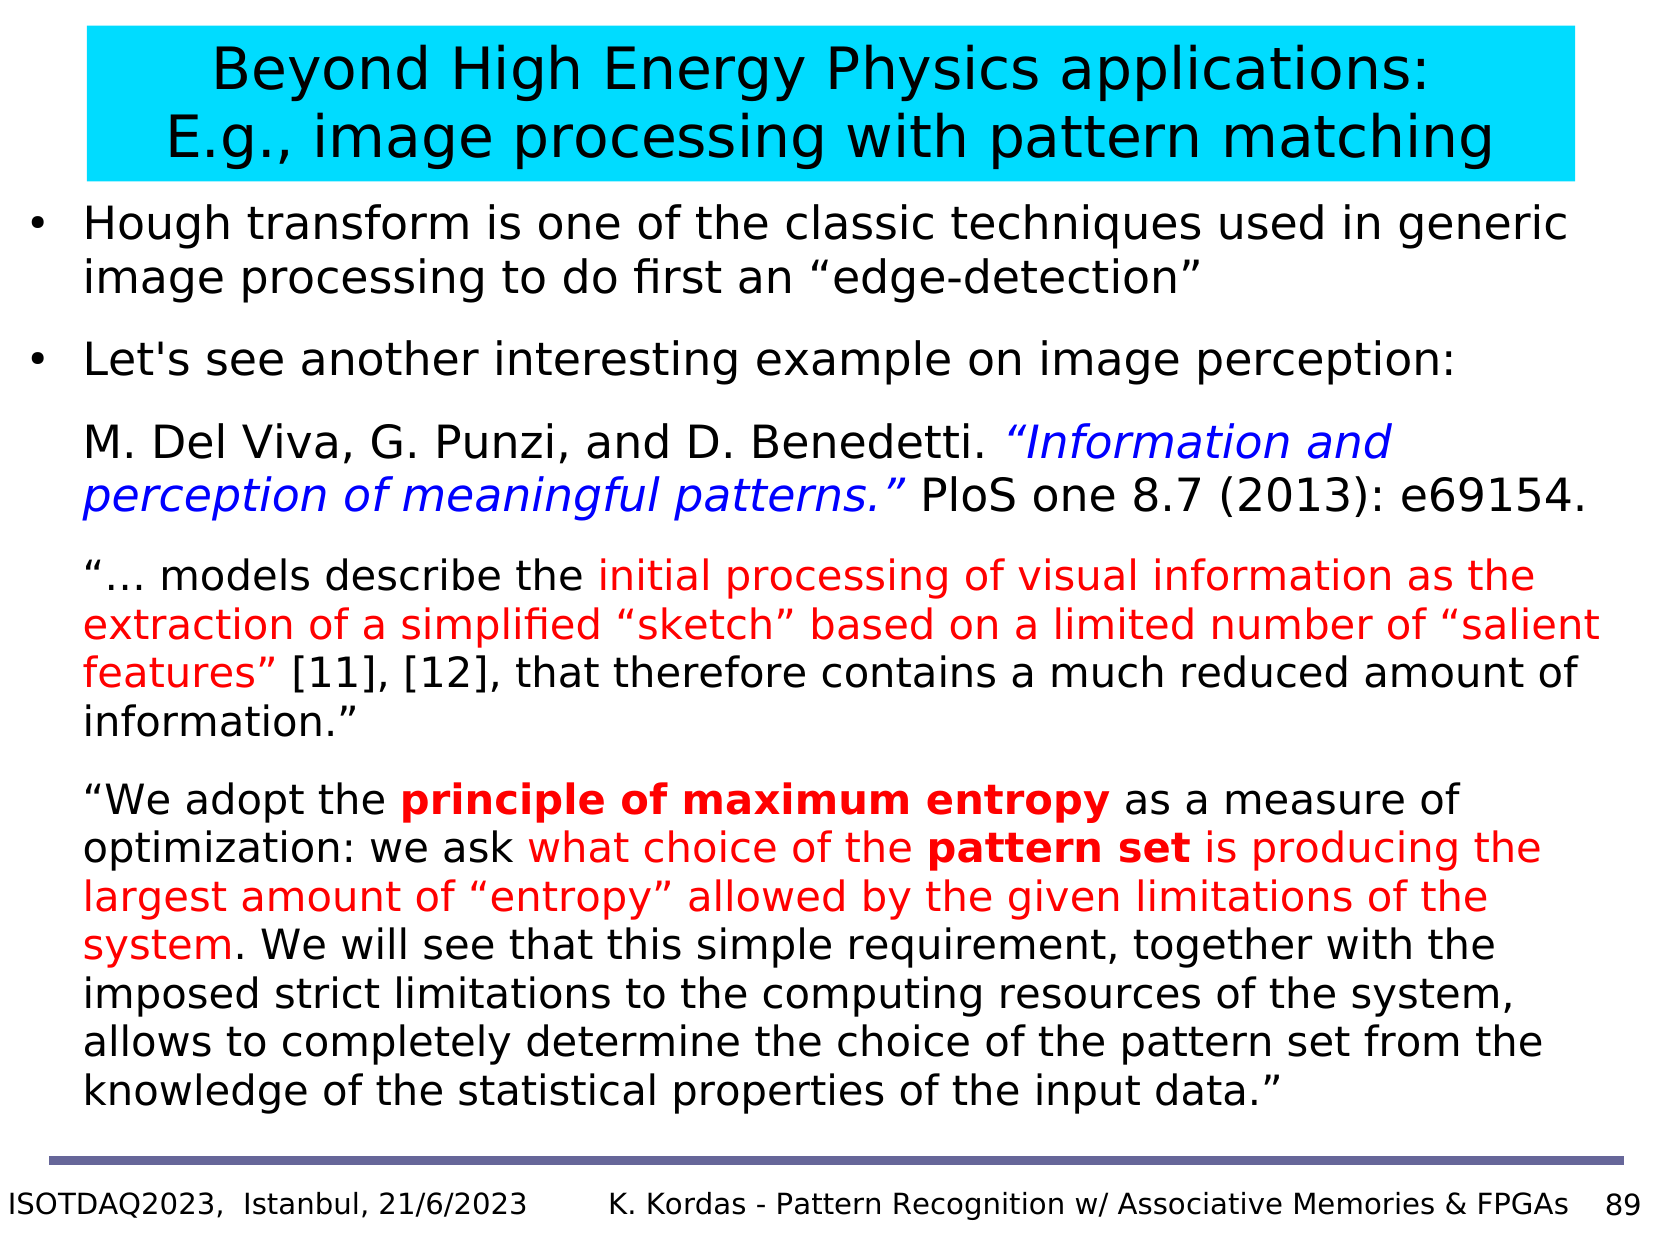

# Beyond High Energy Physics applications: E.g., image processing with pattern matching
Hough transform is one of the classic techniques used in generic image processing to do first an “edge-detection”
Let's see another interesting example on image perception:
M. Del Viva, G. Punzi, and D. Benedetti. “Information and perception of meaningful patterns.” PloS one 8.7 (2013): e69154.
“… models describe the initial processing of visual information as the extraction of a simplified “sketch” based on a limited number of “salient features” [11], [12], that therefore contains a much reduced amount of information.”
“We adopt the principle of maximum entropy as a measure of optimization: we ask what choice of the pattern set is producing the largest amount of “entropy” allowed by the given limitations of the system. We will see that this simple requirement, together with the imposed strict limitations to the computing resources of the system, allows to completely determine the choice of the pattern set from the knowledge of the statistical properties of the input data.”
ISOTDAQ2023, Istanbul, 21/6/2023
K. Kordas - Pattern Recognition w/ Associative Memories & FPGAs
89